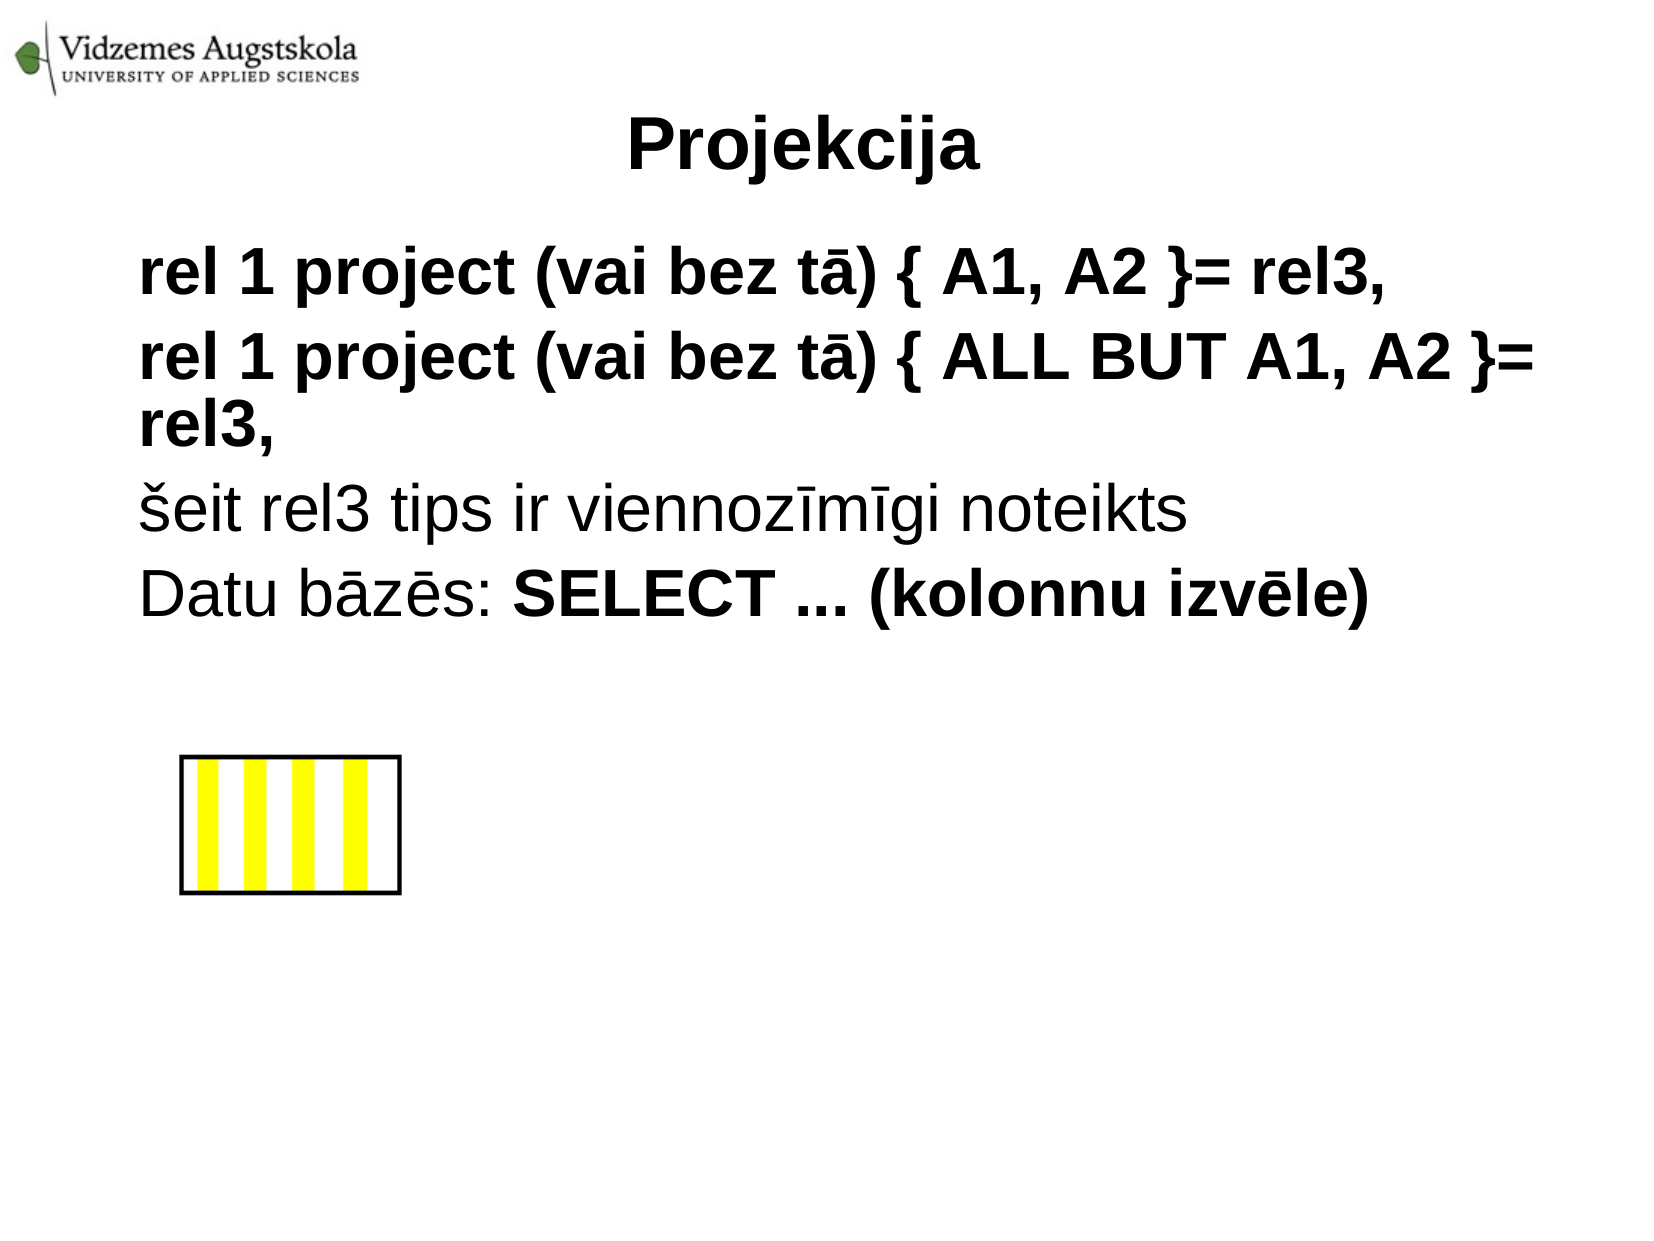

# Projekcija
rel 1 project (vai bez tā) { A1, A2 }= rel3,
rel 1 project (vai bez tā) { ALL BUT A1, A2 }= rel3,
šeit rel3 tips ir viennozīmīgi noteikts
Datu bāzēs: SELECT ... (kolonnu izvēle)